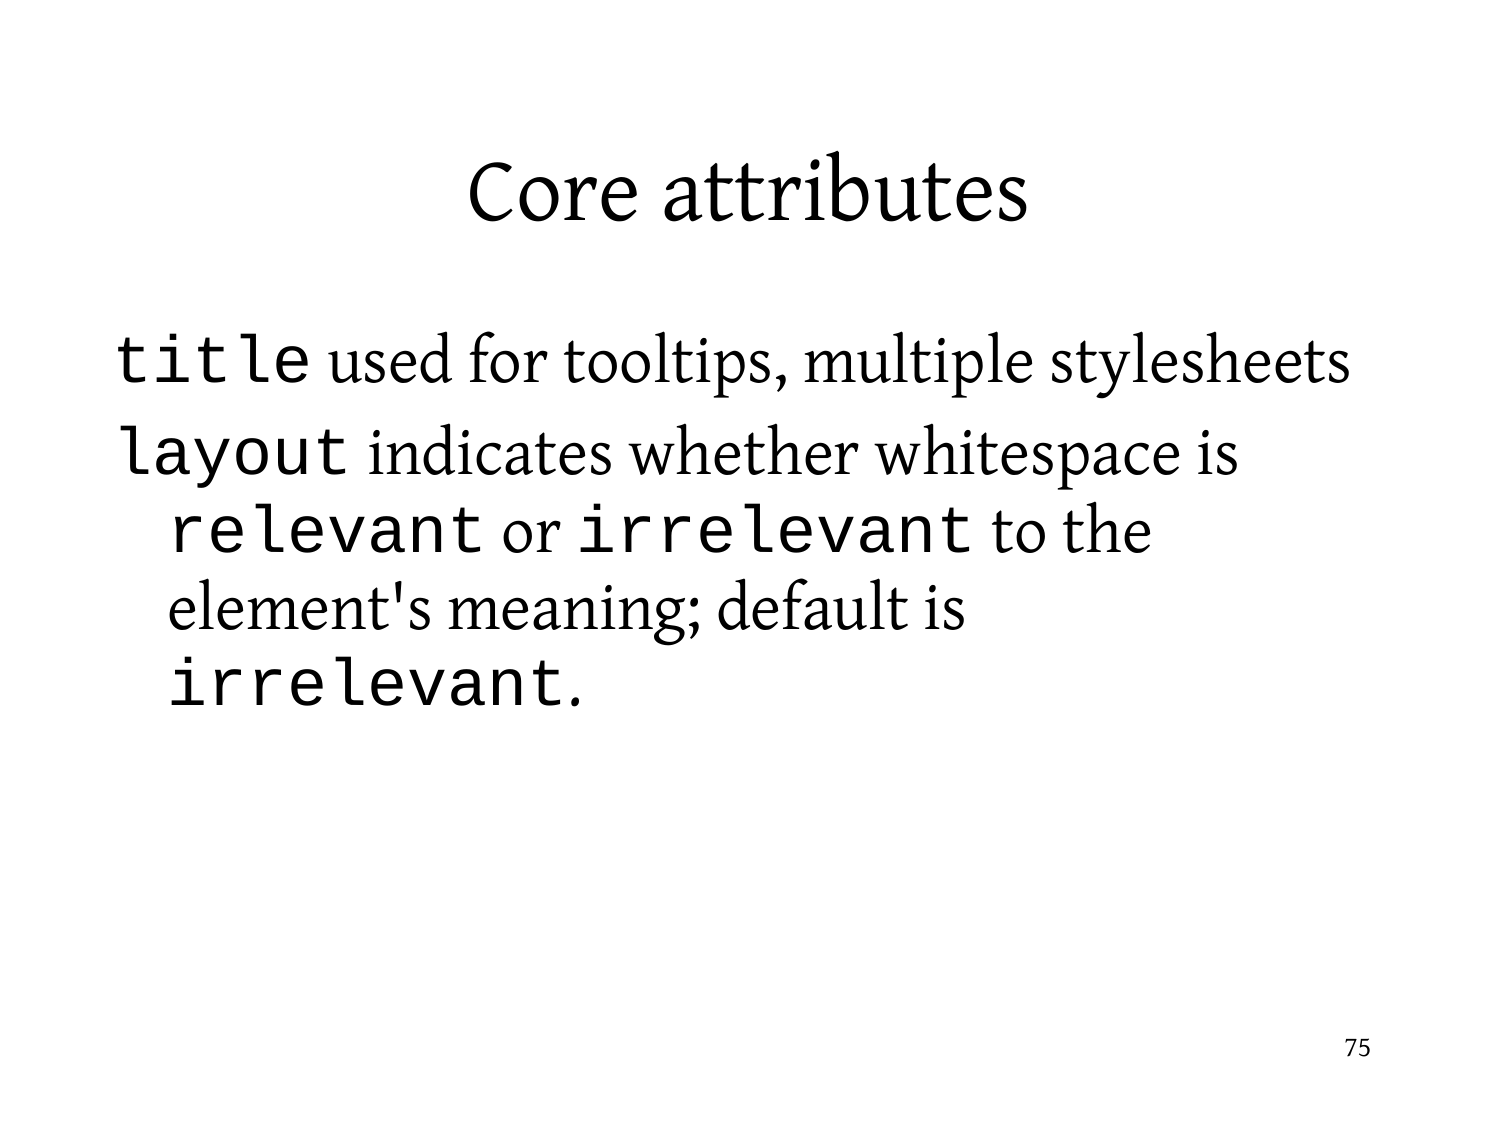

# Core attributes
title used for tooltips, multiple stylesheets
layout indicates whether whitespace is relevant or irrelevant to the element's meaning; default is irrelevant.